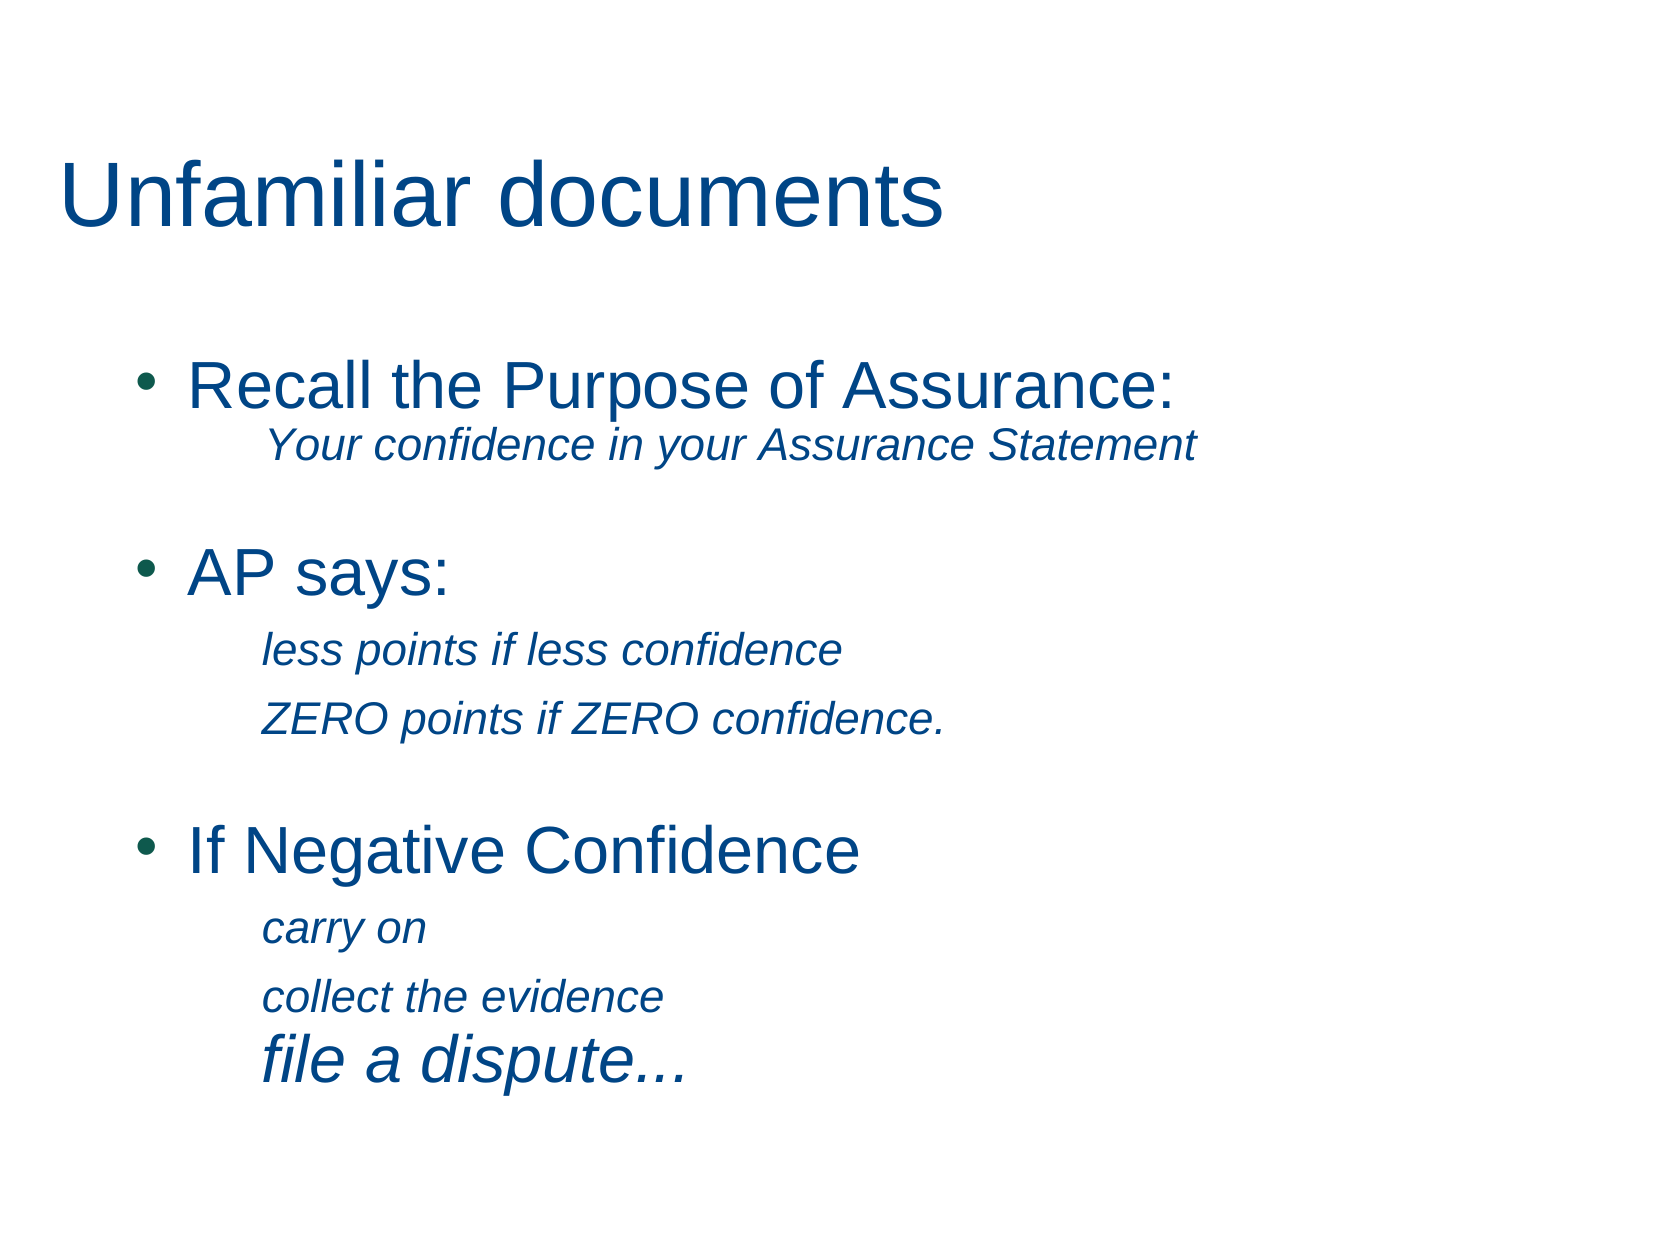

# Unfamiliar documents
Recall the Purpose of Assurance:
 Your confidence in your Assurance Statement
AP says:
 less points if less confidence
 ZERO points if ZERO confidence.
If Negative Confidence
 carry on
 collect the evidence
 file a dispute...